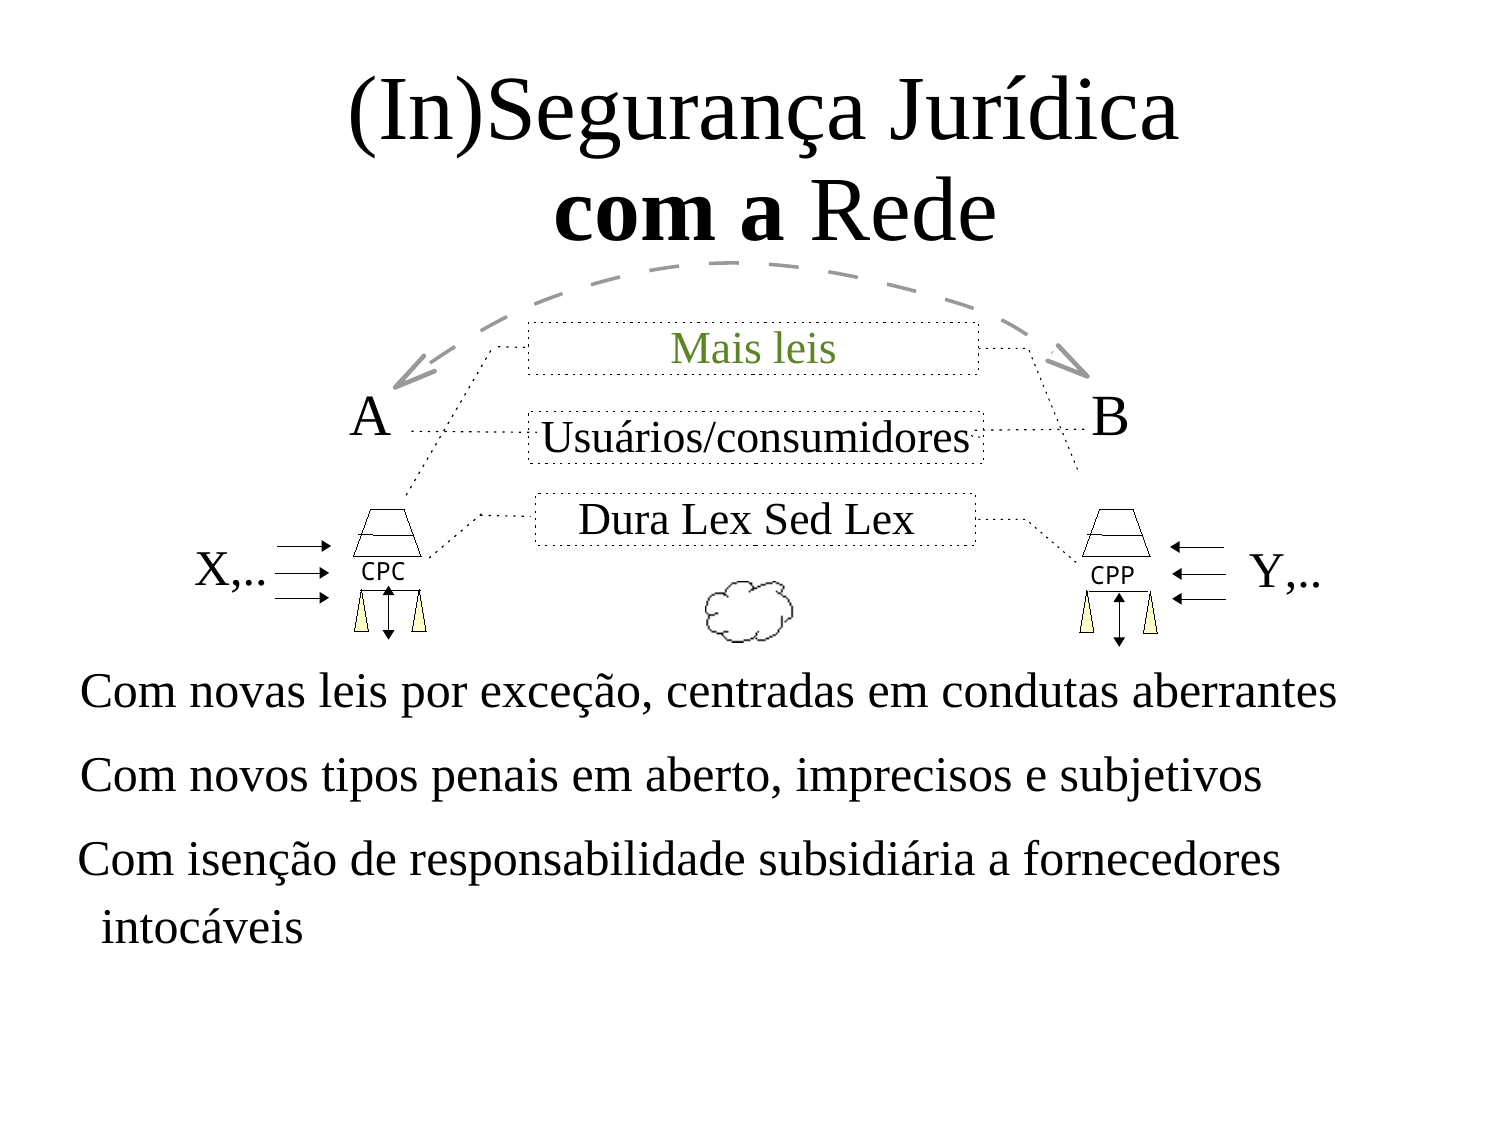

# (In)Segurança Jurídica com a Rede
A
B
CPC
 X,..
CPP
Y,..
Com novas leis por exceção, centradas em condutas aberrantes
Com novos tipos penais em aberto, imprecisos e subjetivos
Com isenção de responsabilidade subsidiária a fornecedores intocáveis
Leis com penas desproporcionais, critérios frouxos de admissibilidade ou inversão do ônus de prova, para tentar